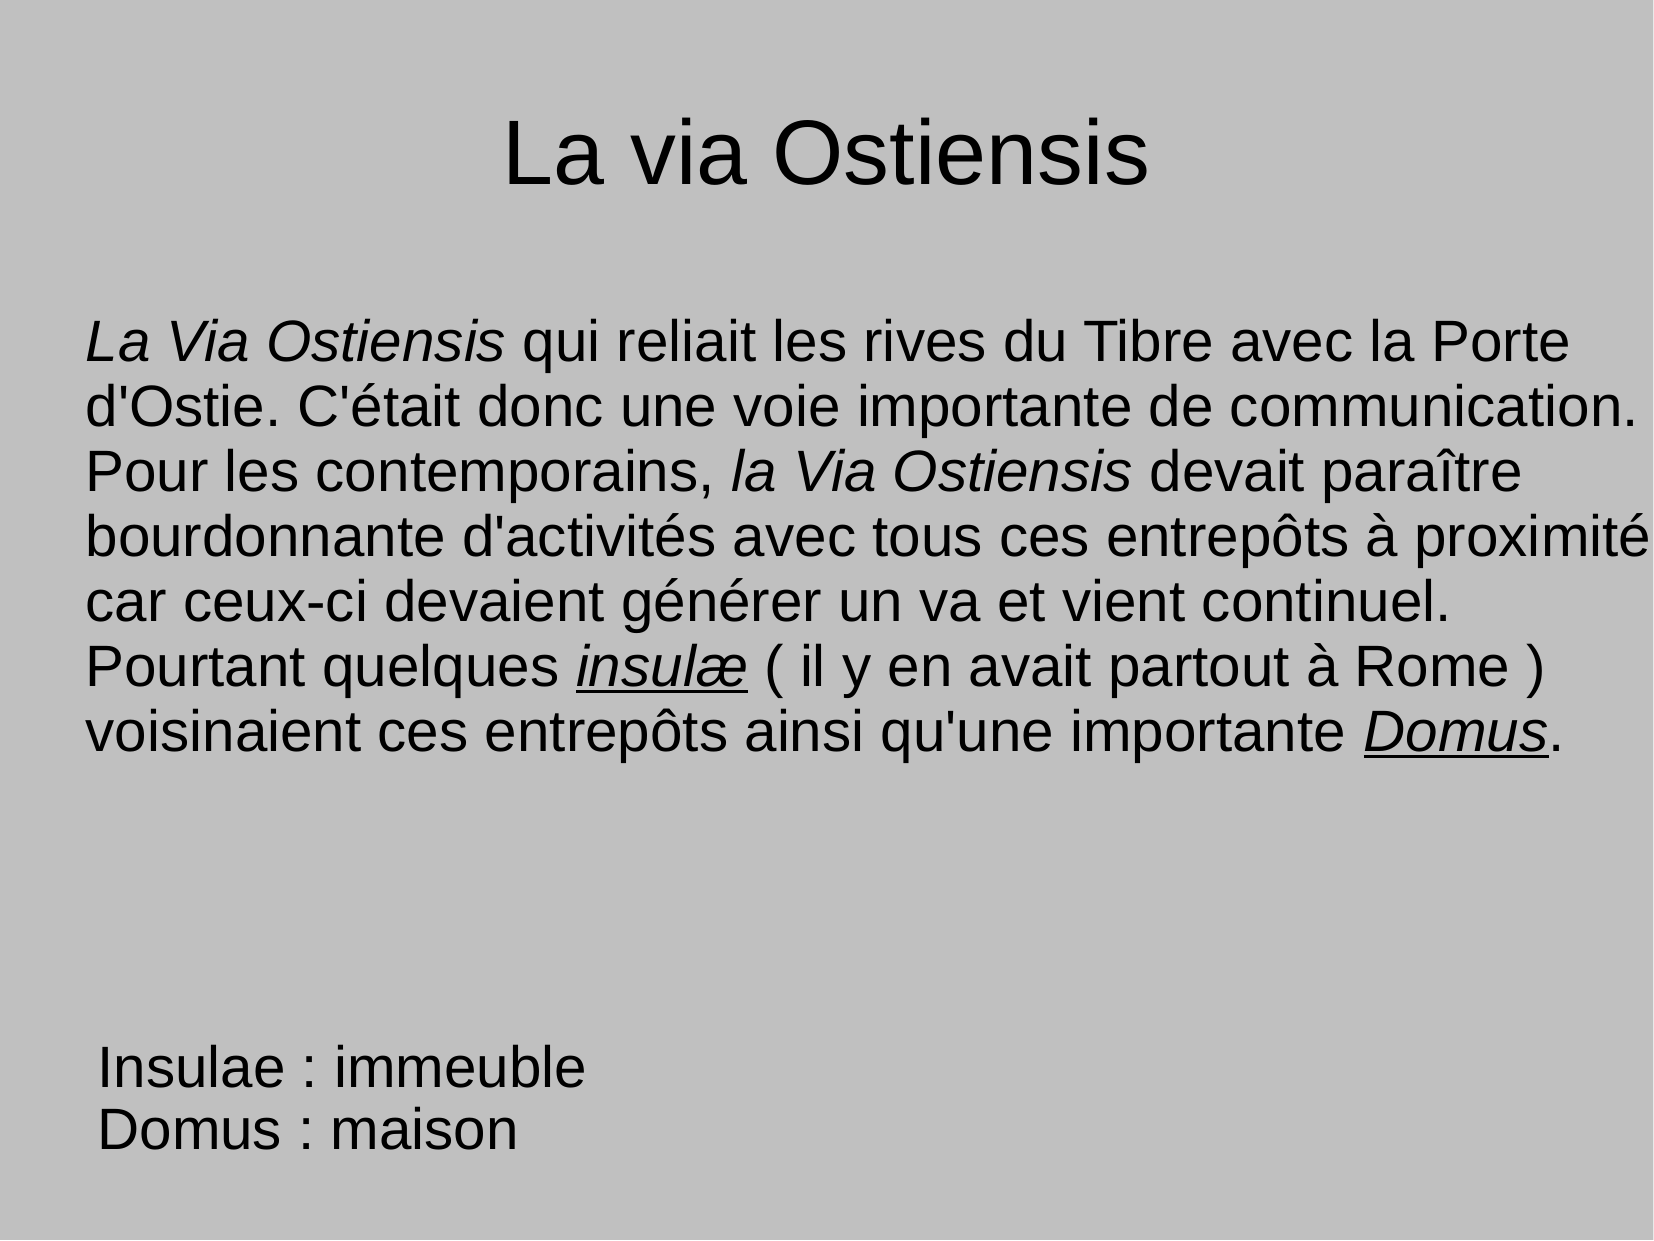

# La via Ostiensis
La Via Ostiensis qui reliait les rives du Tibre avec la Porte d'Ostie. C'était donc une voie importante de communication. Pour les contemporains, la Via Ostiensis devait paraître bourdonnante d'activités avec tous ces entrepôts à proximité car ceux-ci devaient générer un va et vient continuel. Pourtant quelques insulæ ( il y en avait partout à Rome ) voisinaient ces entrepôts ainsi qu'une importante Domus.
Insulae : immeuble
Domus : maison